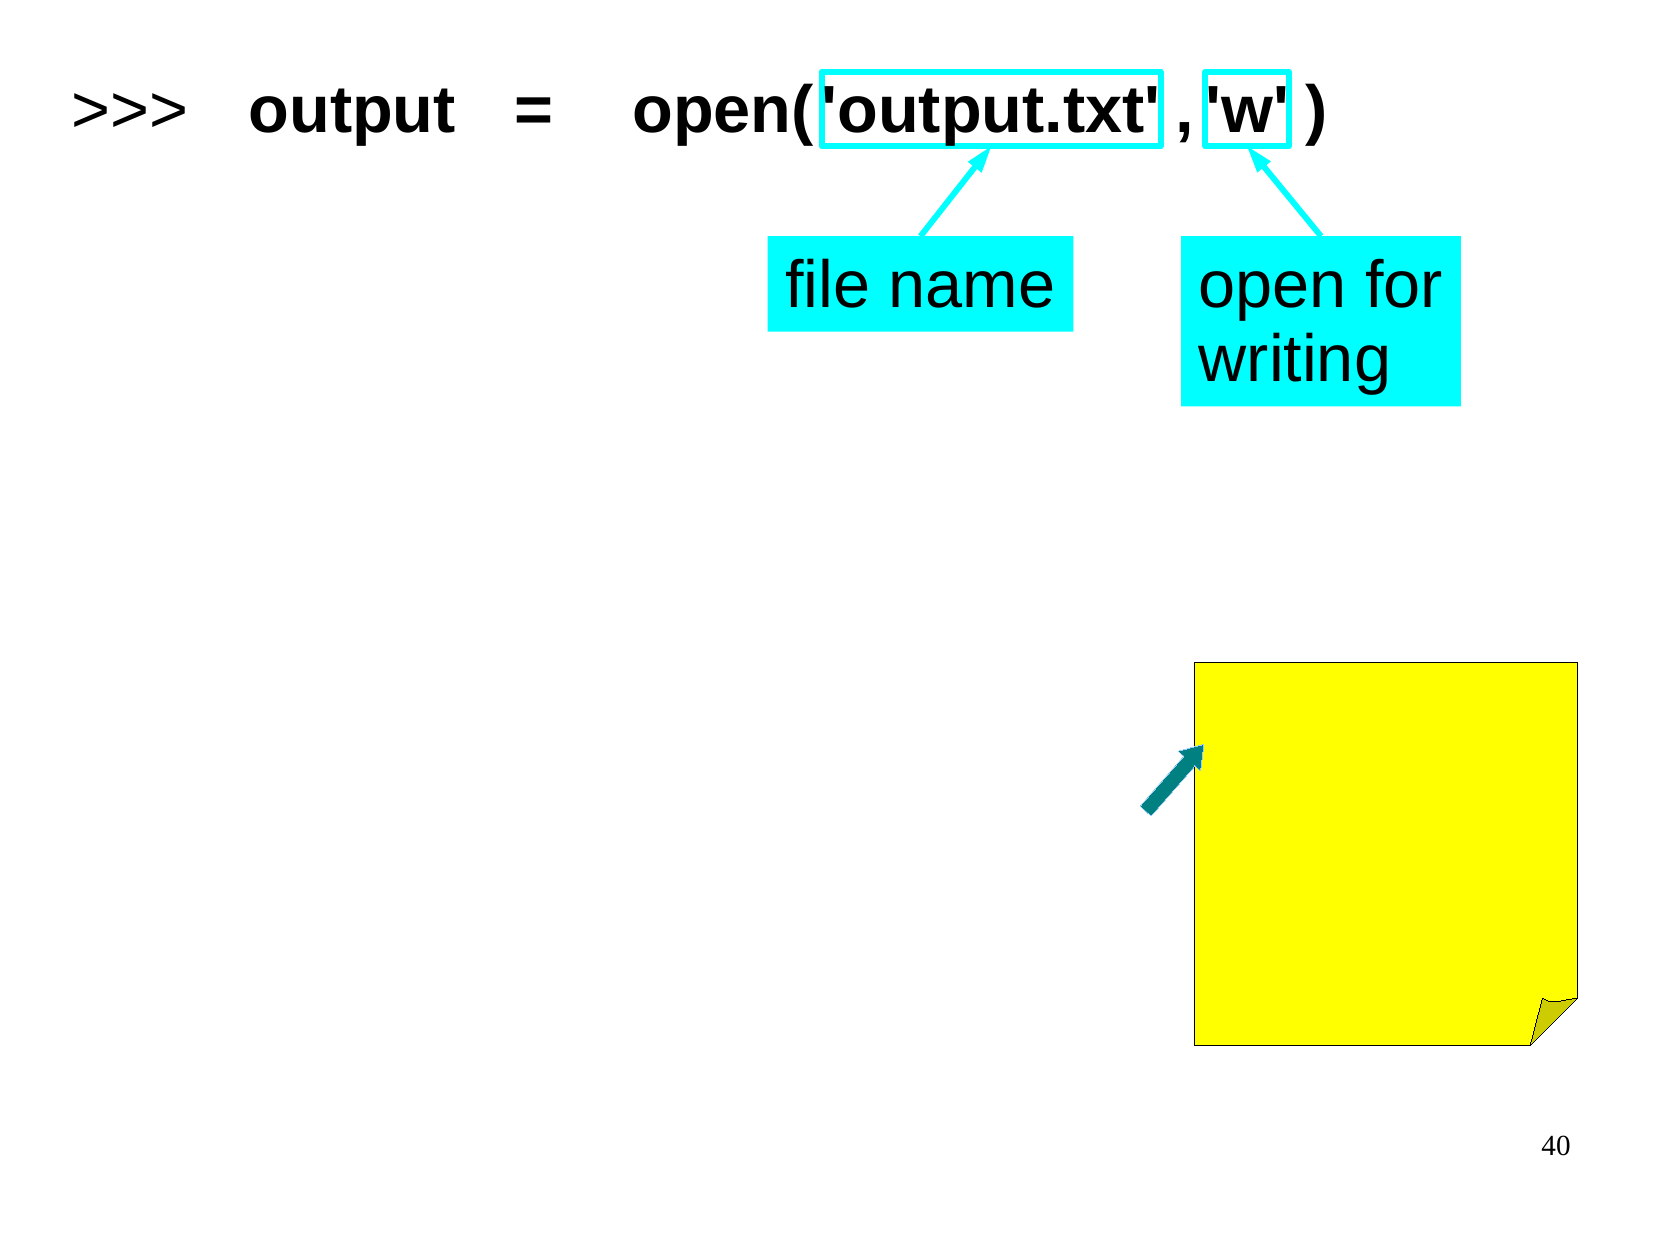

>>>
output
=
open(
'output.txt'
,
'w'
)
file name
open for
writing
40